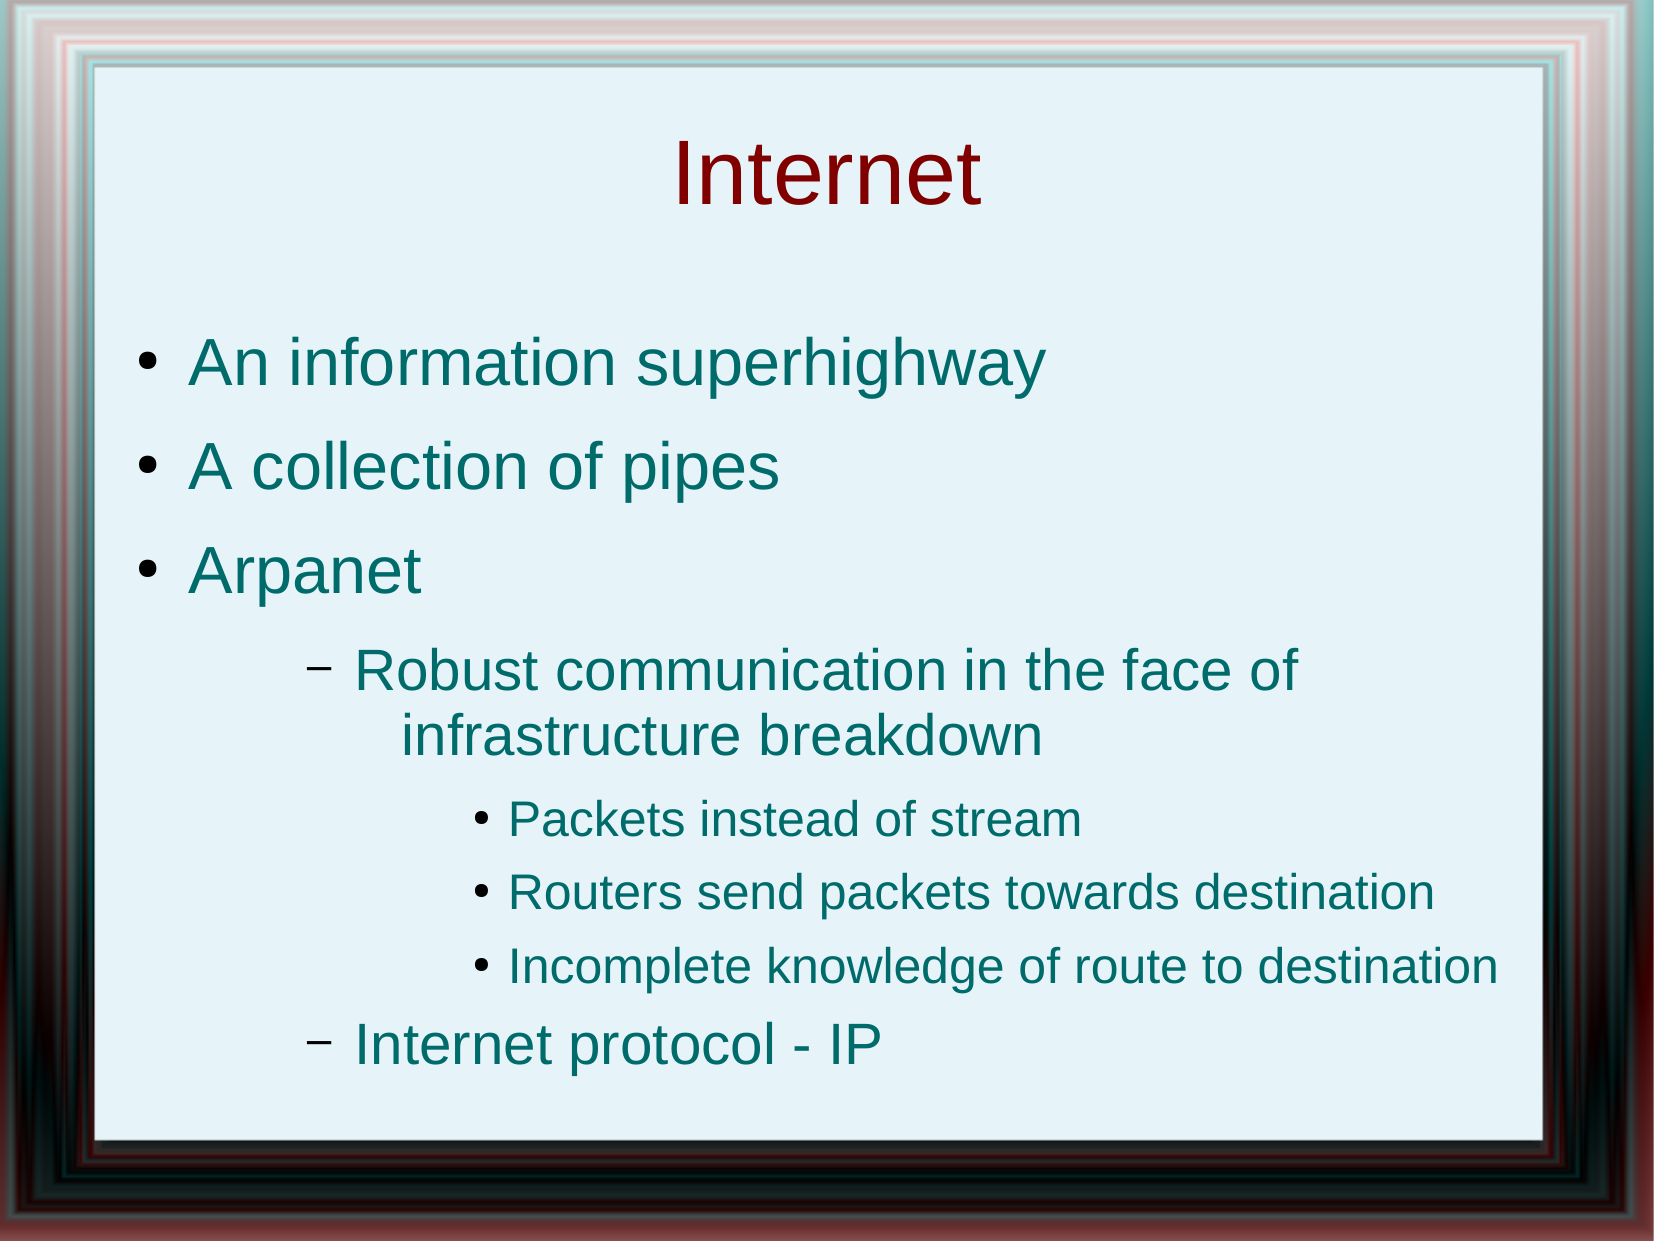

# Internet
An information superhighway
A collection of pipes
Arpanet
Robust communication in the face of infrastructure breakdown
Packets instead of stream
Routers send packets towards destination
Incomplete knowledge of route to destination
Internet protocol - IP